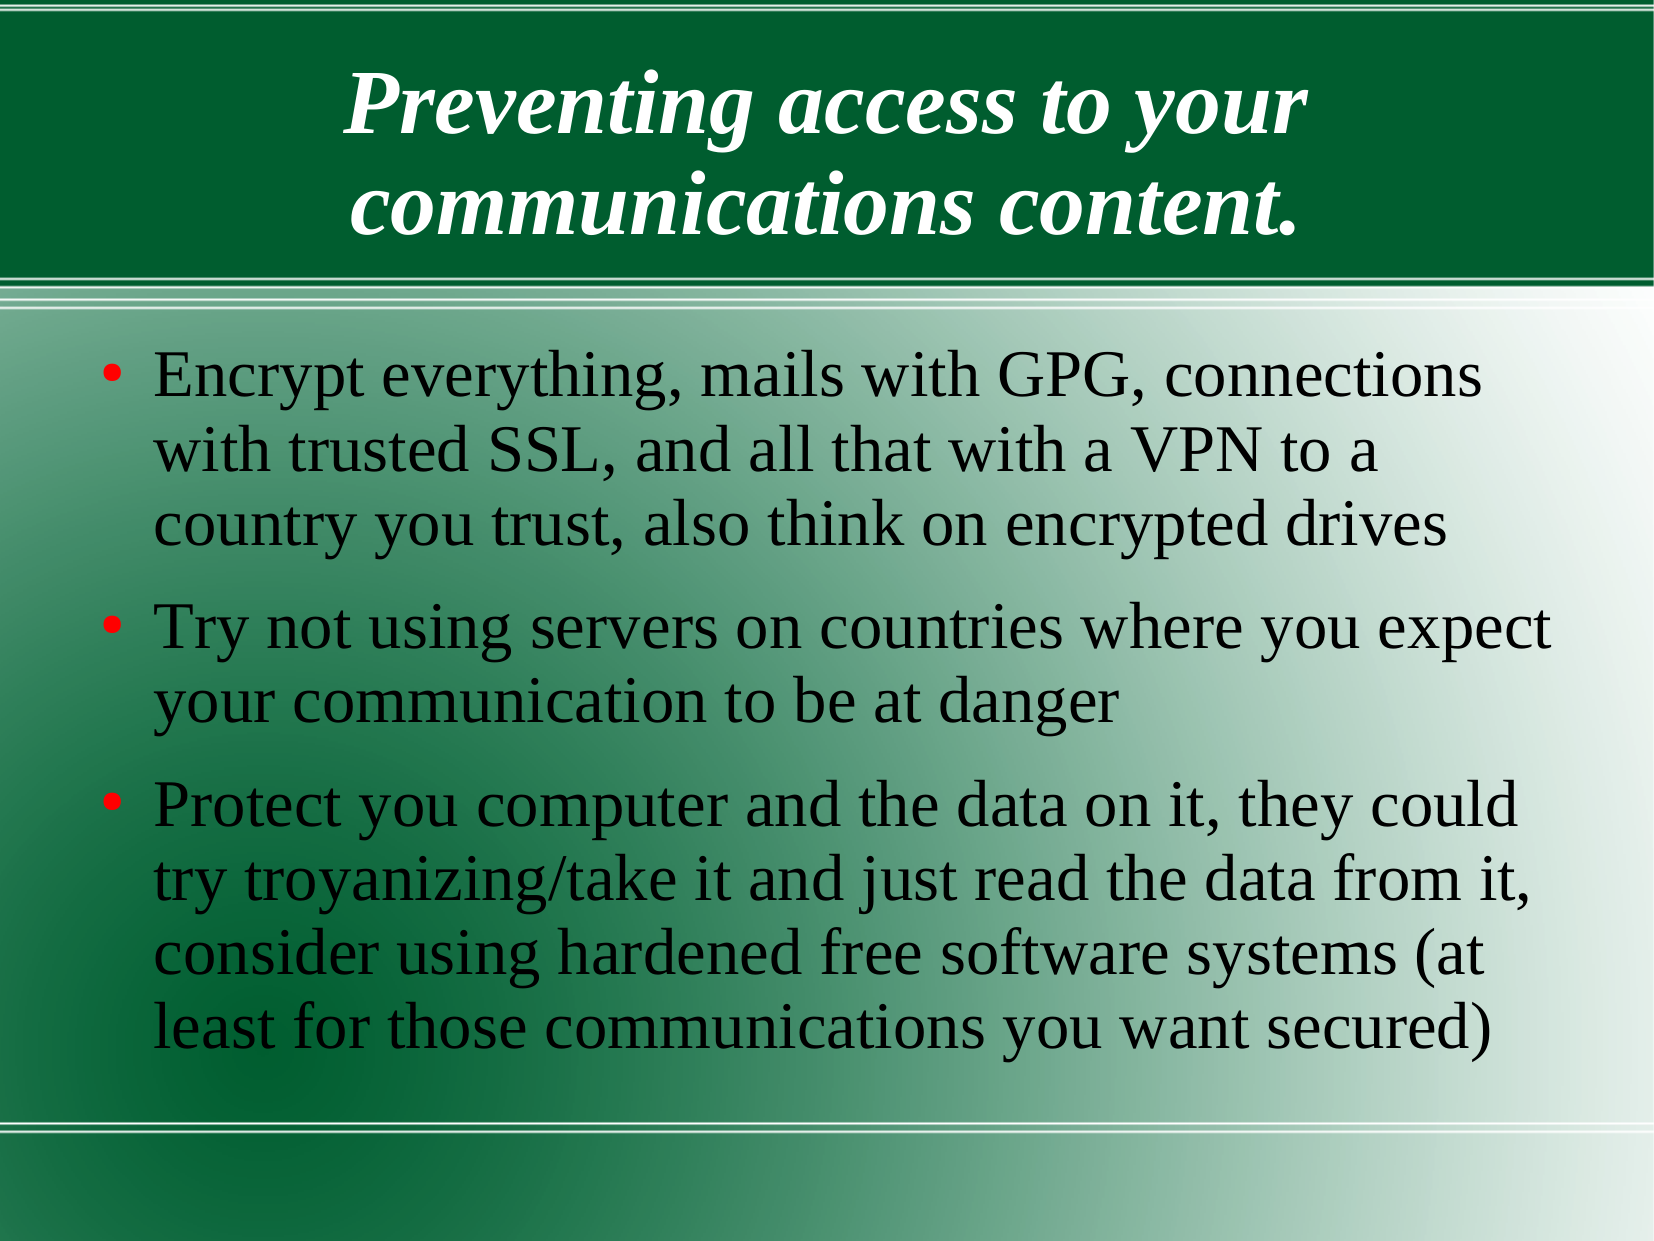

# Preventing access to your communications content.
Encrypt everything, mails with GPG, connections with trusted SSL, and all that with a VPN to a country you trust, also think on encrypted drives
Try not using servers on countries where you expect your communication to be at danger
Protect you computer and the data on it, they could try troyanizing/take it and just read the data from it, consider using hardened free software systems (at least for those communications you want secured)